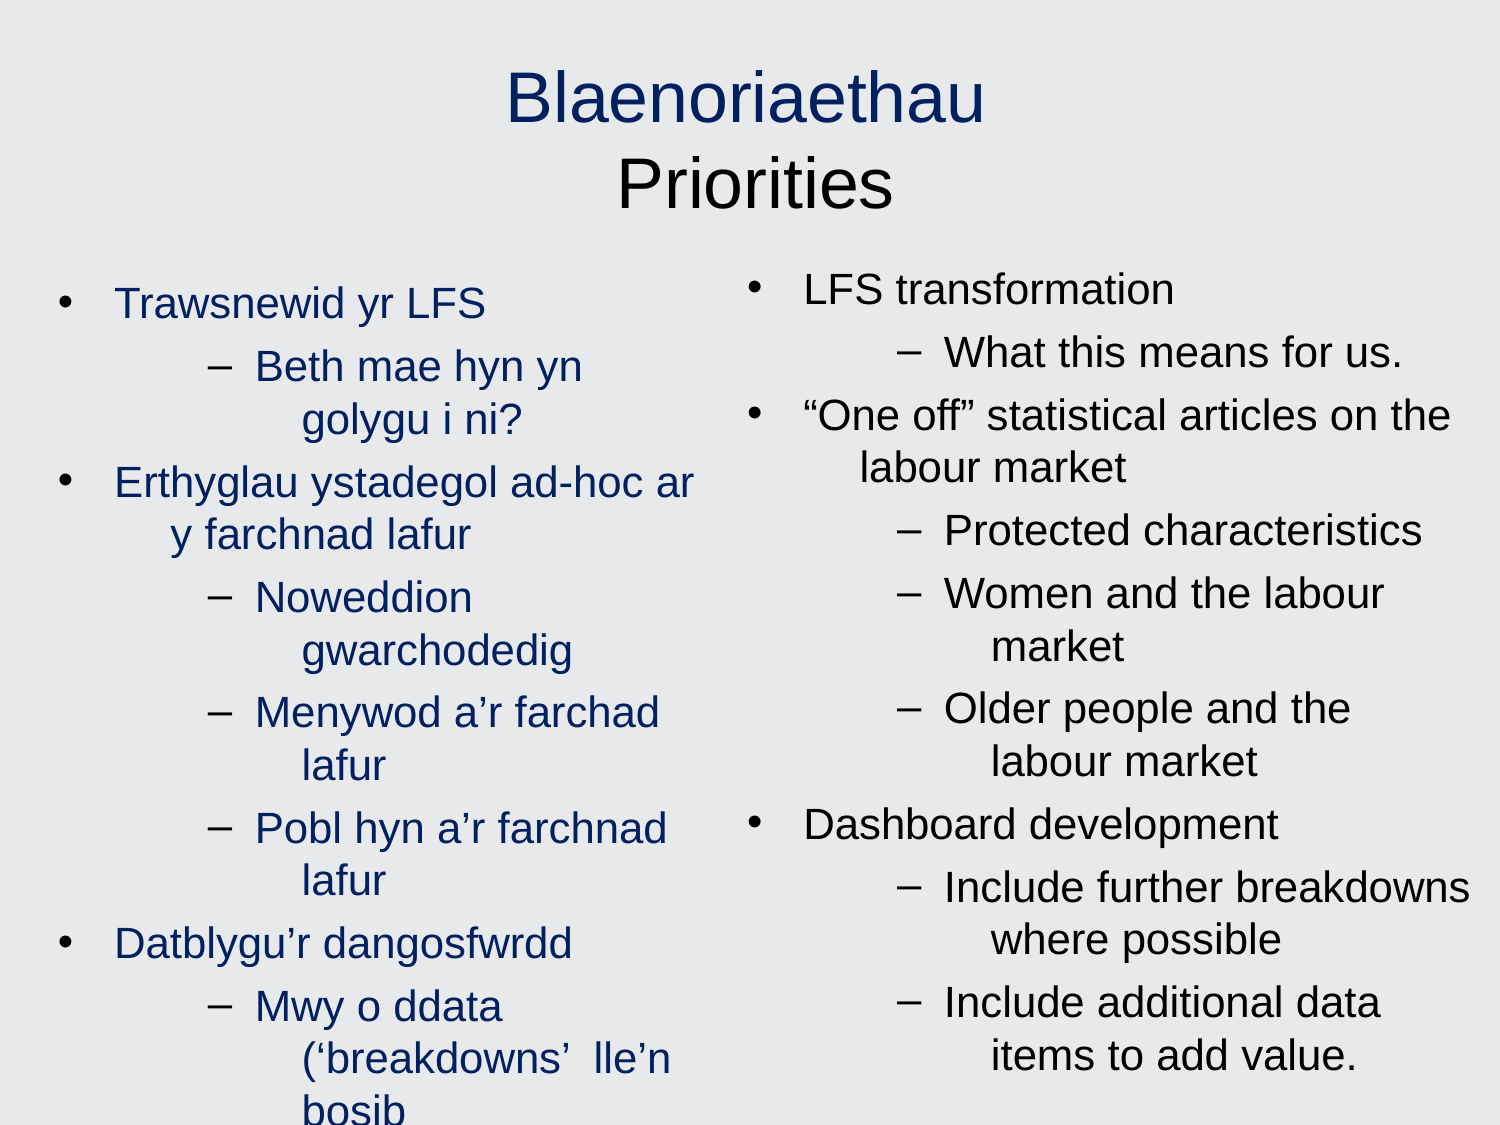

Blaenoriaethau
 Priorities
# LFS transformation
What this means for us.
“One off” statistical articles on the labour market
Protected characteristics
Women and the labour market
Older people and the labour market
Dashboard development
Include further breakdowns where possible
Include additional data items to add value.
Trawsnewid yr LFS
Beth mae hyn yn golygu i ni?
Erthyglau ystadegol ad-hoc ar y farchnad lafur
Noweddion gwarchodedig
Menywod a’r farchad lafur
Pobl hyn a’r farchnad lafur
Datblygu’r dangosfwrdd
Mwy o ddata (‘breakdowns’ lle’n bosib
Ychwanegu data i ychwanegu gwerth